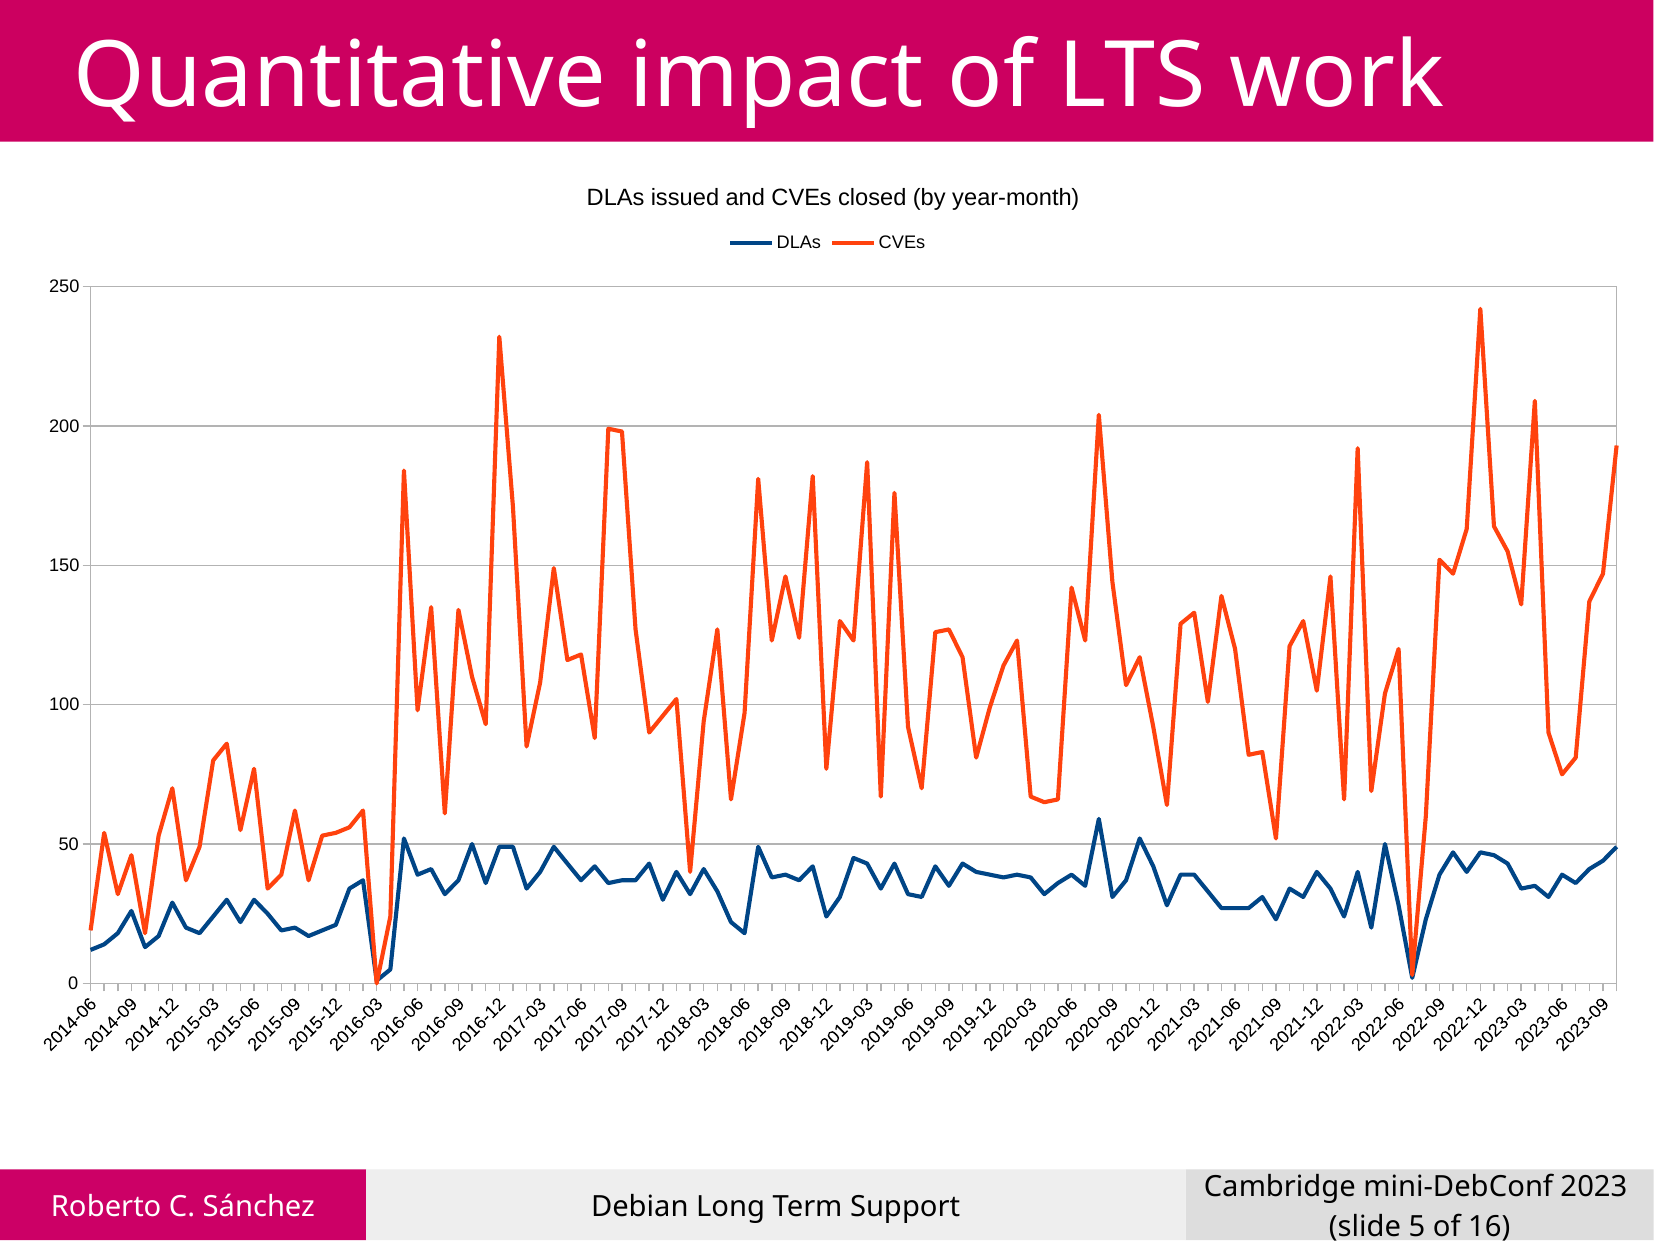

# Quantitative impact of LTS work
07.08.17
5